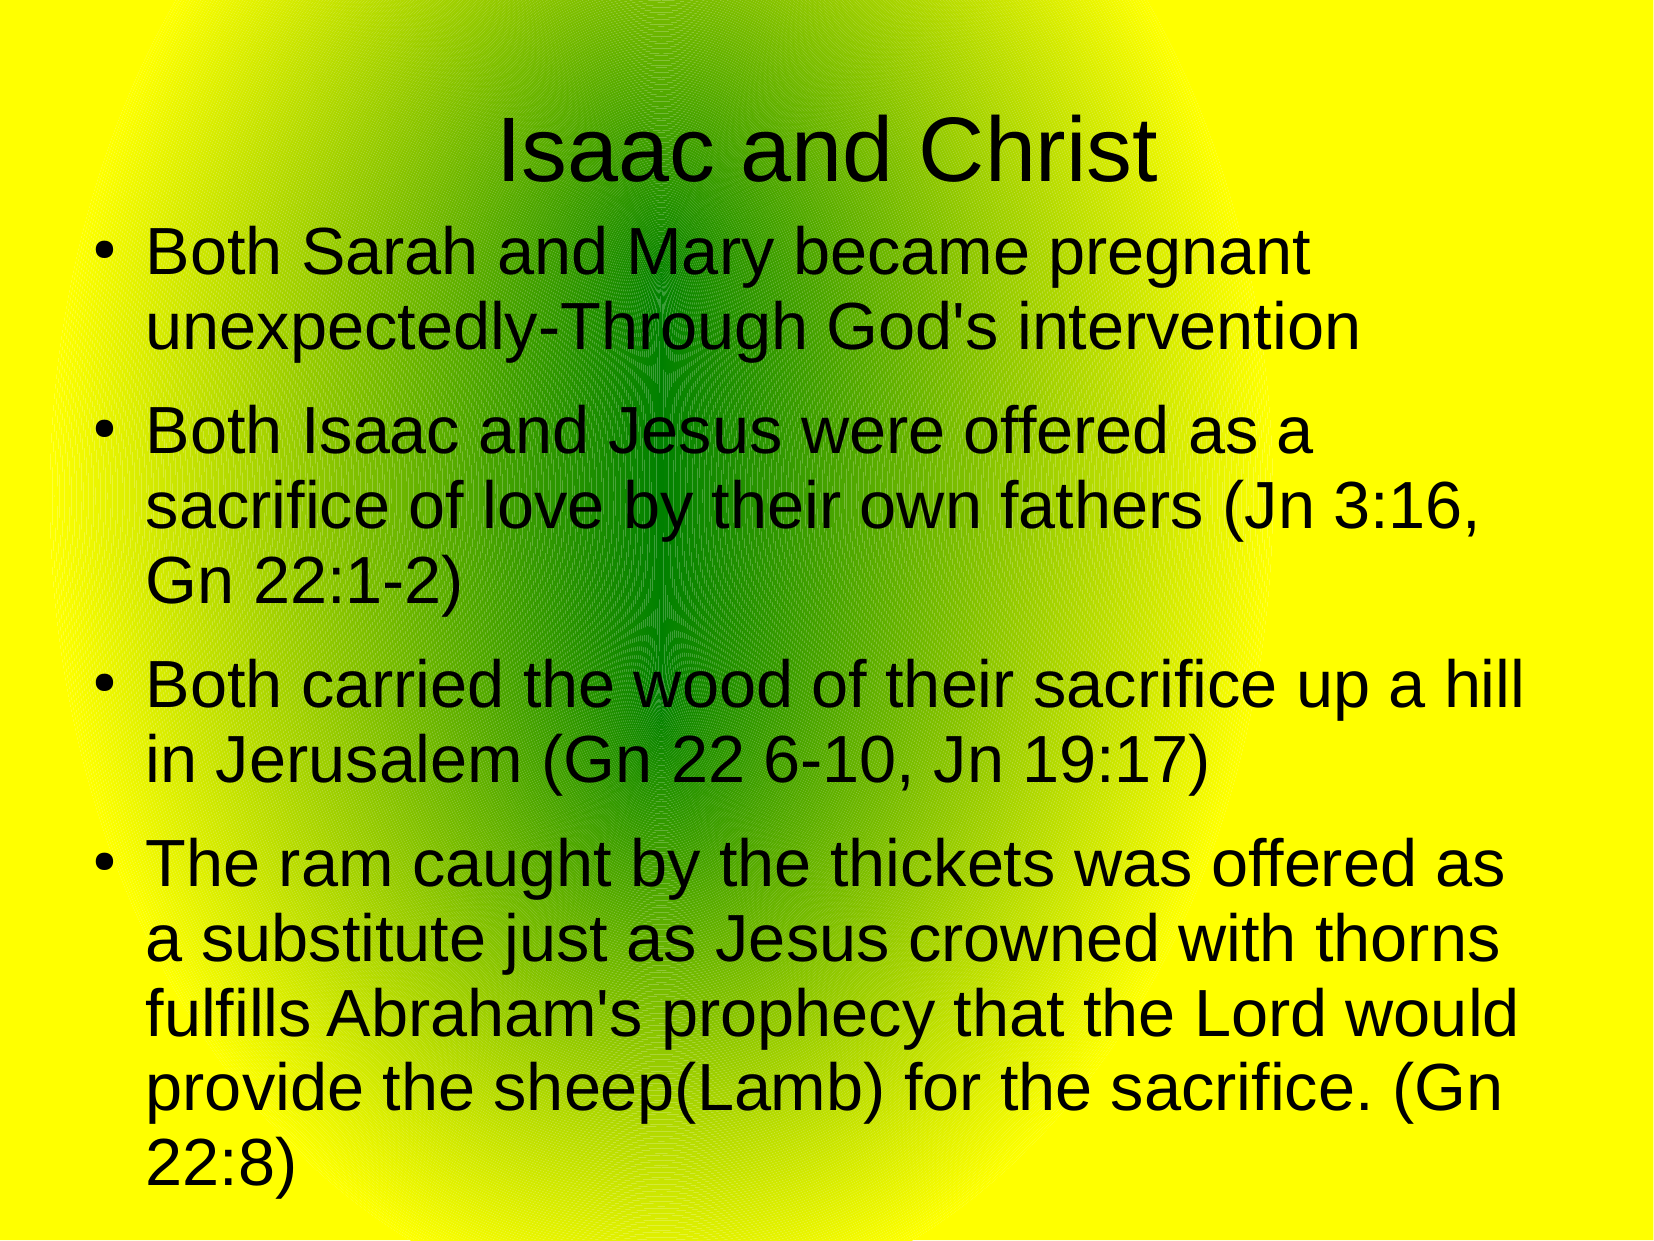

# Isaac and Christ
Both Sarah and Mary became pregnant unexpectedly-Through God's intervention
Both Isaac and Jesus were offered as a sacrifice of love by their own fathers (Jn 3:16, Gn 22:1-2)
Both carried the wood of their sacrifice up a hill in Jerusalem (Gn 22 6-10, Jn 19:17)
The ram caught by the thickets was offered as a substitute just as Jesus crowned with thorns fulfills Abraham's prophecy that the Lord would provide the sheep(Lamb) for the sacrifice. (Gn 22:8)